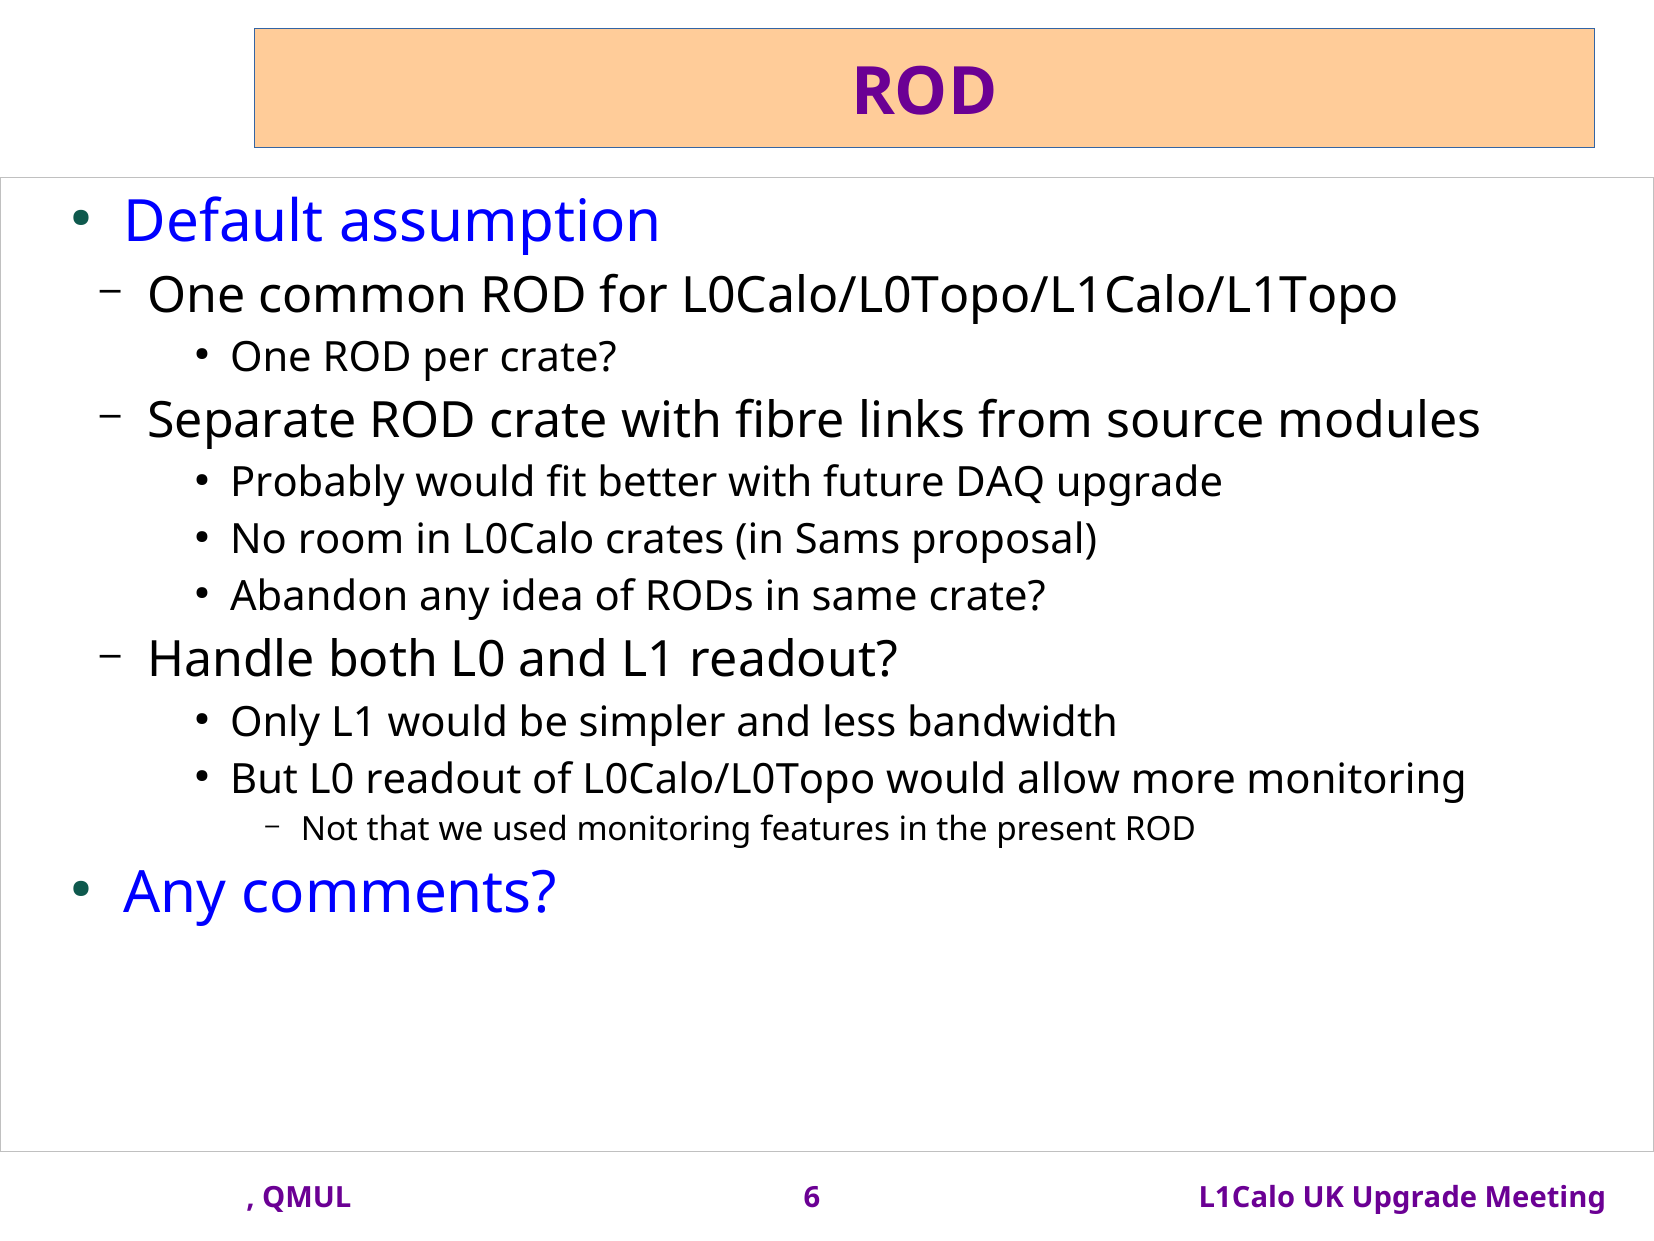

# ROD
Default assumption
One common ROD for L0Calo/L0Topo/L1Calo/L1Topo
One ROD per crate?
Separate ROD crate with fibre links from source modules
Probably would fit better with future DAQ upgrade
No room in L0Calo crates (in Sams proposal)
Abandon any idea of RODs in same crate?
Handle both L0 and L1 readout?
Only L1 would be simpler and less bandwidth
But L0 readout of L0Calo/L0Topo would allow more monitoring
Not that we used monitoring features in the present ROD
Any comments?